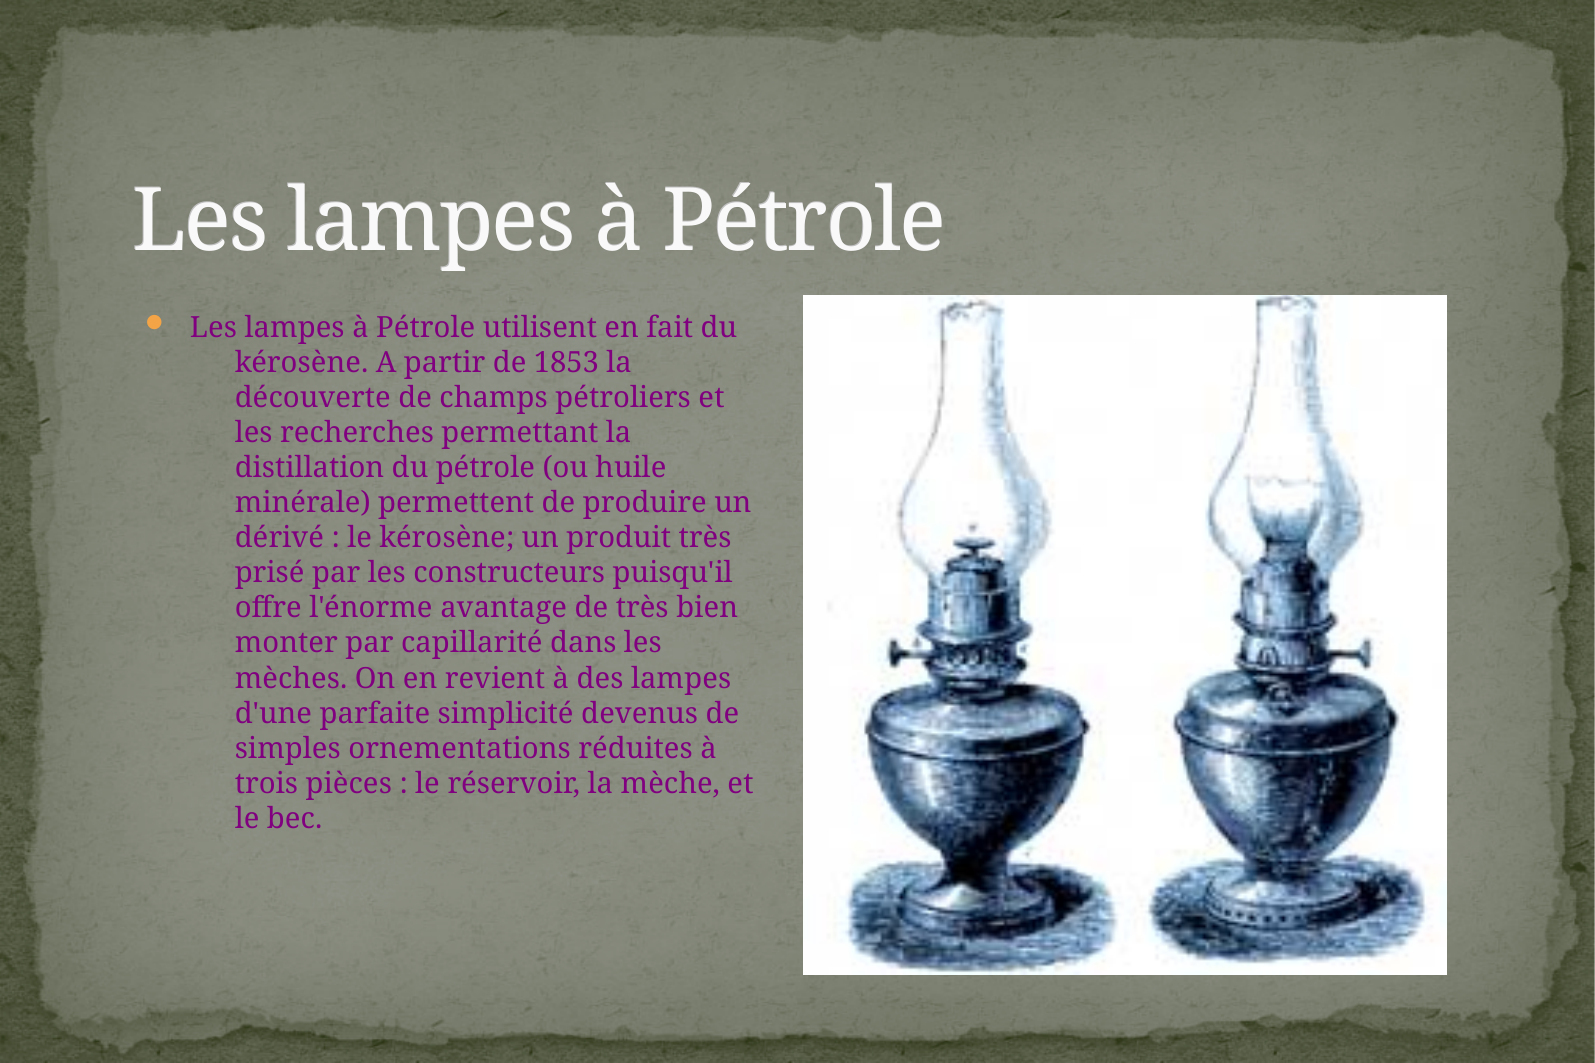

# Les lampes à Pétrole
Les lampes à Pétrole utilisent en fait du kérosène. A partir de 1853 la découverte de champs pétroliers et les recherches permettant la distillation du pétrole (ou huile minérale) permettent de produire un dérivé : le kérosène; un produit très prisé par les constructeurs puisqu'il offre l'énorme avantage de très bien monter par capillarité dans les mèches. On en revient à des lampes d'une parfaite simplicité devenus de simples ornementations réduites à trois pièces : le réservoir, la mèche, et le bec.